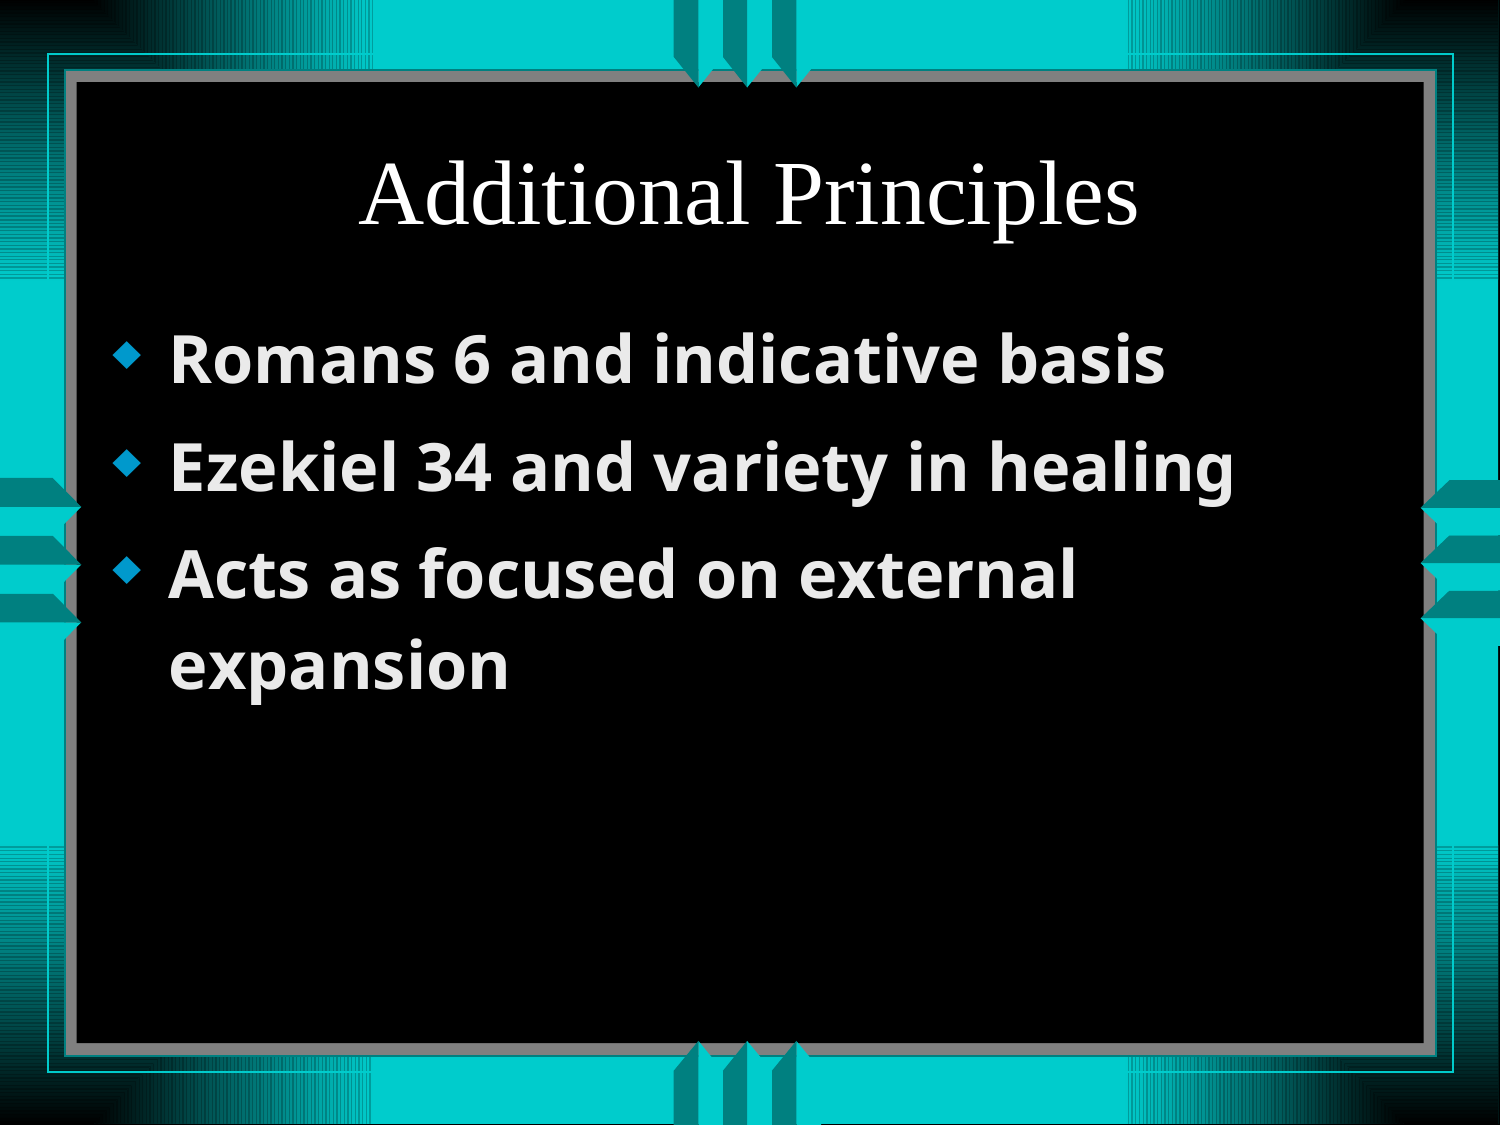

# Additional Principles
Romans 6 and indicative basis
Ezekiel 34 and variety in healing
Acts as focused on external expansion